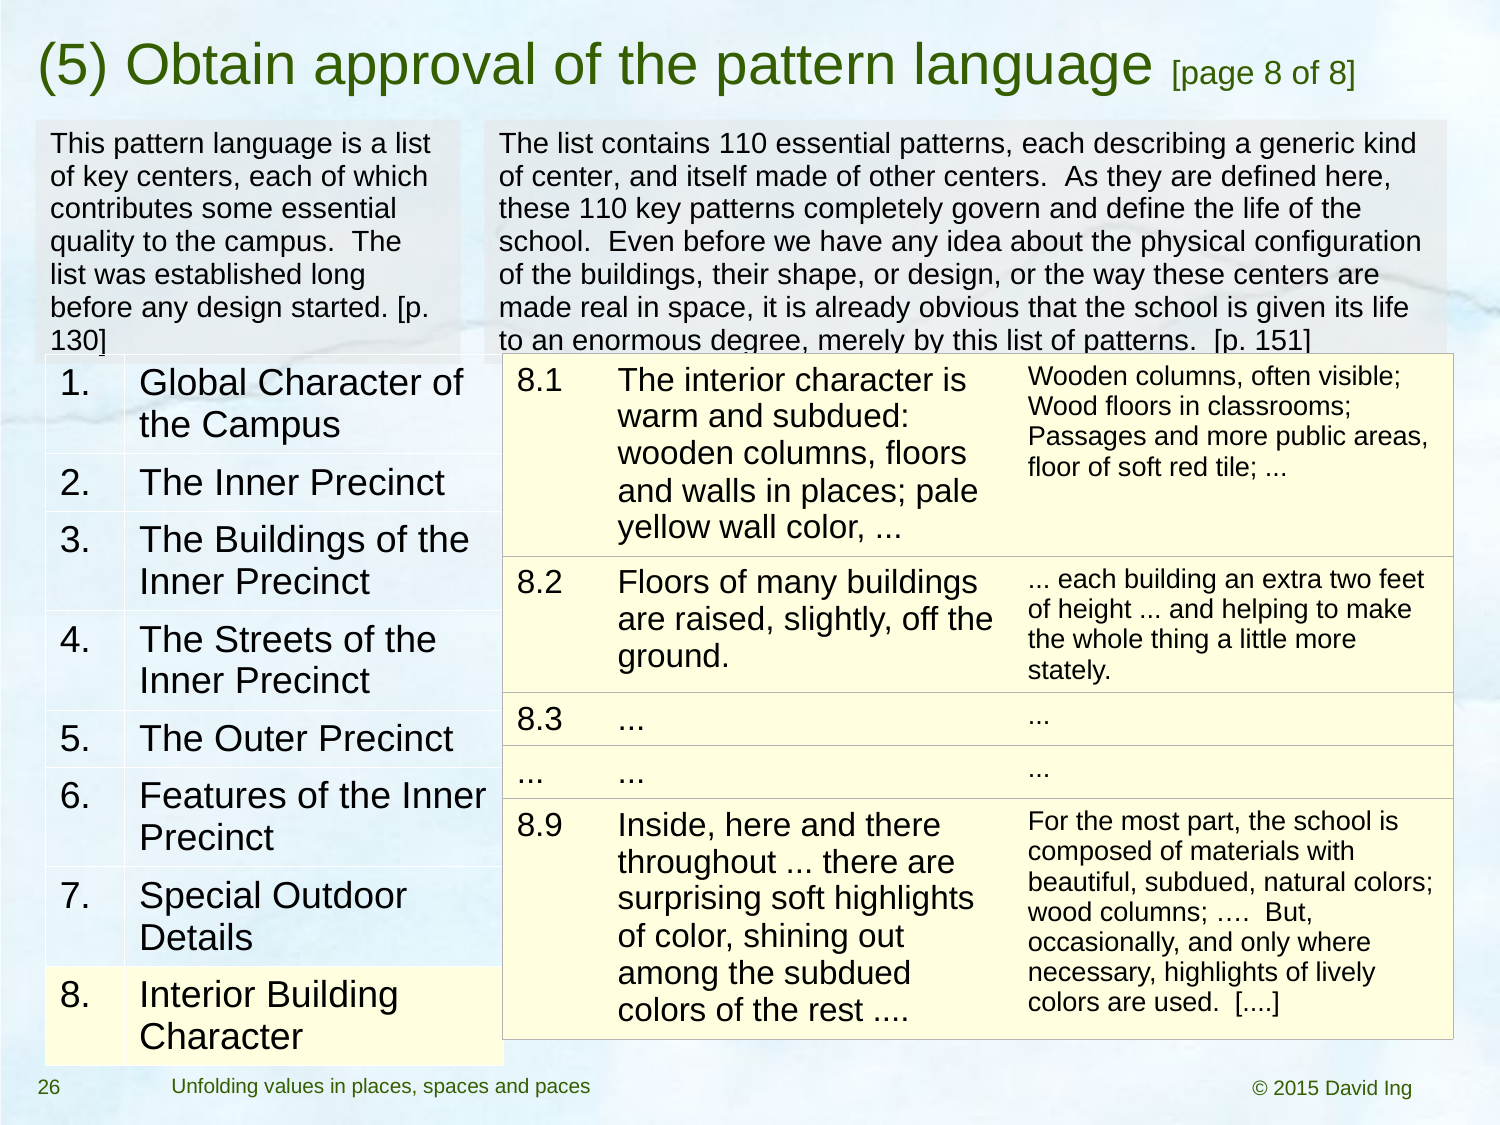

# (5) Obtain approval of the pattern language [page 8 of 8]
This pattern language is a list of key centers, each of which contributes some essential quality to the campus. The list was established long before any design started. [p. 130]
The list contains 110 essential patterns, each describing a generic kind of center, and itself made of other centers. As they are defined here, these 110 key patterns completely govern and define the life of the school. Even before we have any idea about the physical configuration of the buildings, their shape, or design, or the way these centers are made real in space, it is already obvious that the school is given its life to an enormous degree, merely by this list of patterns. [p. 151]
| 8.1 | The interior character is warm and subdued: wooden columns, floors and walls in places; pale yellow wall color, ... | Wooden columns, often visible; Wood floors in classrooms; Passages and more public areas, floor of soft red tile; ... |
| --- | --- | --- |
| 8.2 | Floors of many buildings are raised, slightly, off the ground. | ... each building an extra two feet of height ... and helping to make the whole thing a little more stately. |
| 8.3 | ... | ... |
| ... | ... | ... |
| 8.9 | Inside, here and there throughout ... there are surprising soft highlights of color, shining out among the subdued colors of the rest .... | For the most part, the school is composed of materials with beautiful, subdued, natural colors; wood columns; …. But, occasionally, and only where necessary, highlights of lively colors are used. [....] |
| 1. | Global Character of the Campus |
| --- | --- |
| 2. | The Inner Precinct |
| 3. | The Buildings of the Inner Precinct |
| 4. | The Streets of the Inner Precinct |
| 5. | The Outer Precinct |
| 6. | Features of the Inner Precinct |
| 7. | Special Outdoor Details |
| 8. | Interior Building Character |
Unfolding values in places, spaces and paces
26